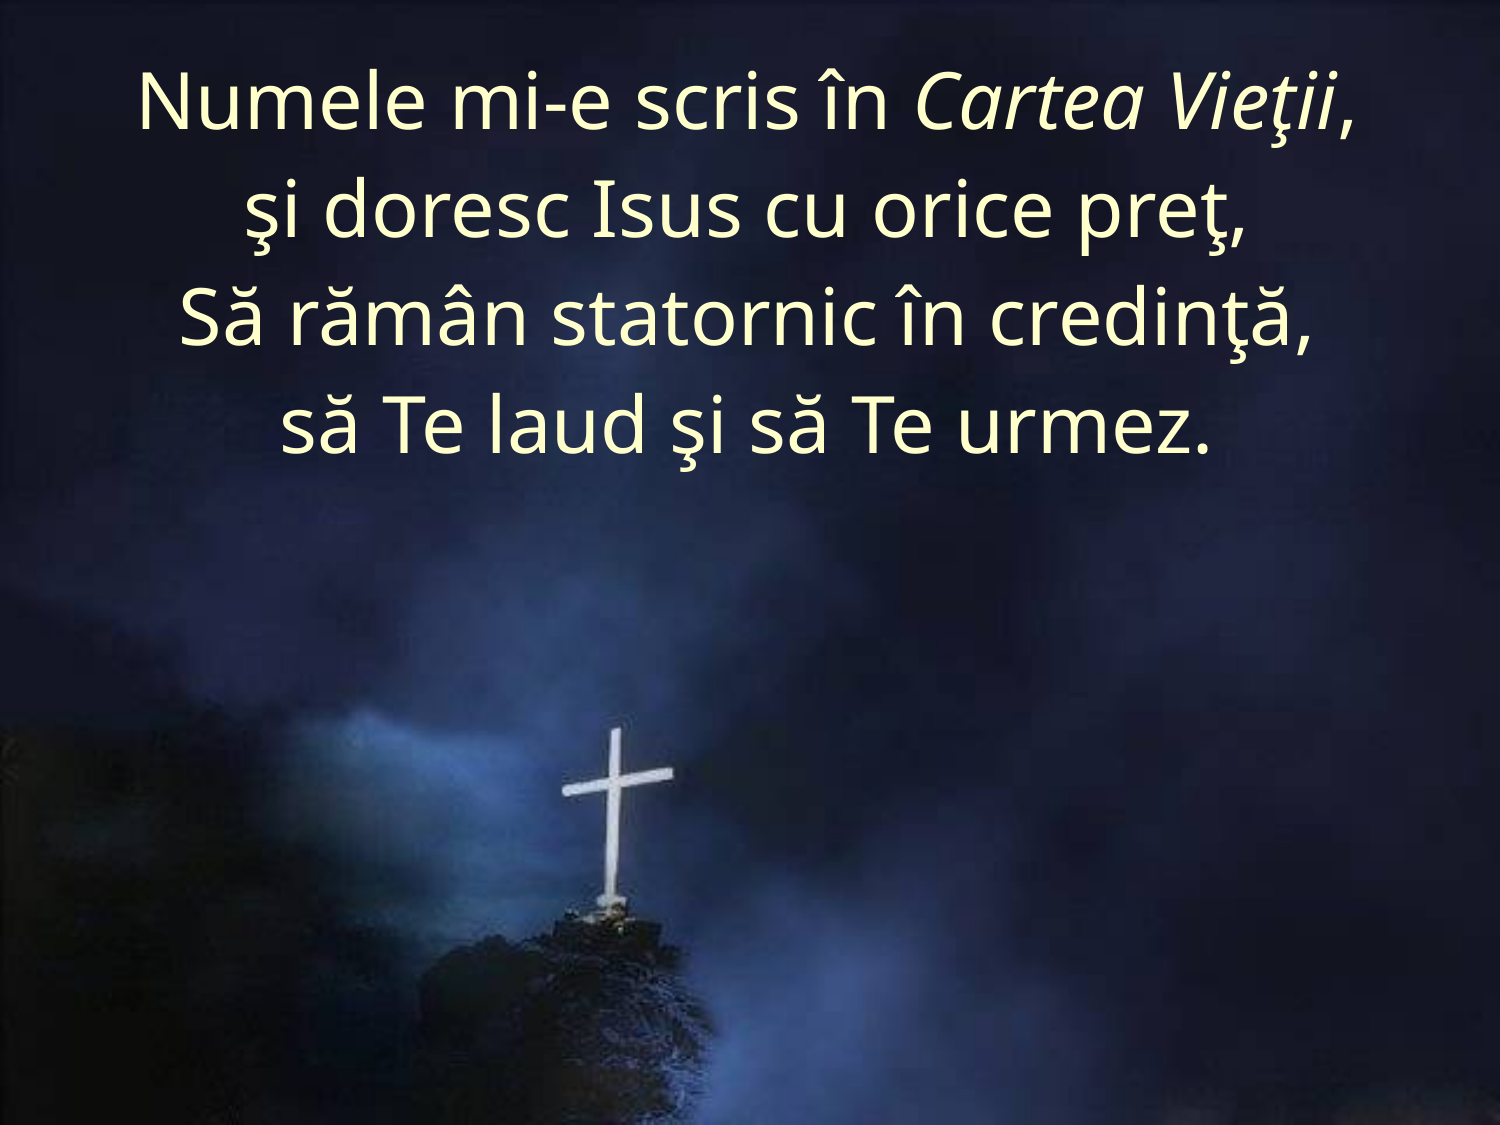

Numele mi-e scris în Cartea Vieţii,
şi doresc Isus cu orice preţ,
Să rămân statornic în credinţă,
să Te laud şi să Te urmez.